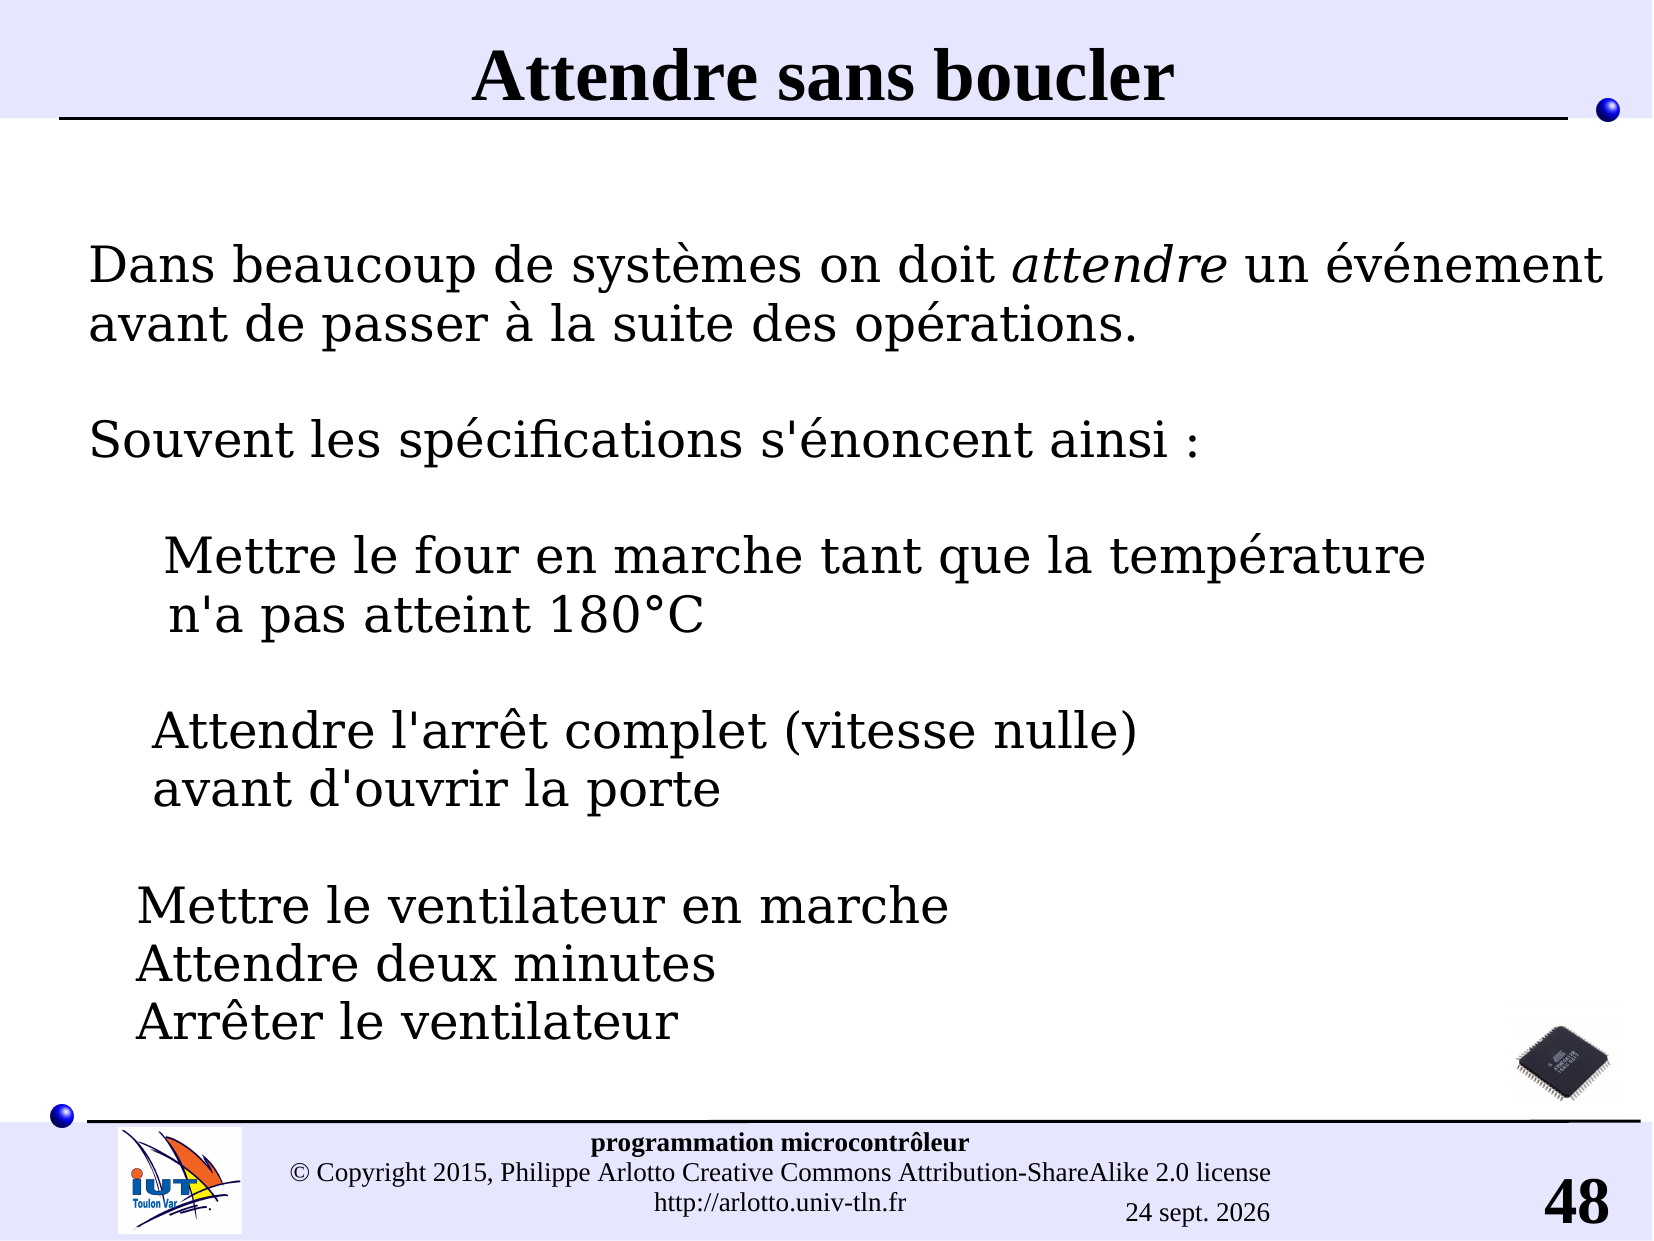

# Attendre sans boucler
Dans beaucoup de systèmes on doit attendre un événement
avant de passer à la suite des opérations.
Souvent les spécifications s'énoncent ainsi :
	Mettre le four en marche tant que la température
 n'a pas atteint 180°C
 Attendre l'arrêt complet (vitesse nulle)
 avant d'ouvrir la porte
 Mettre le ventilateur en marche
 Attendre deux minutes
 Arrêter le ventilateur